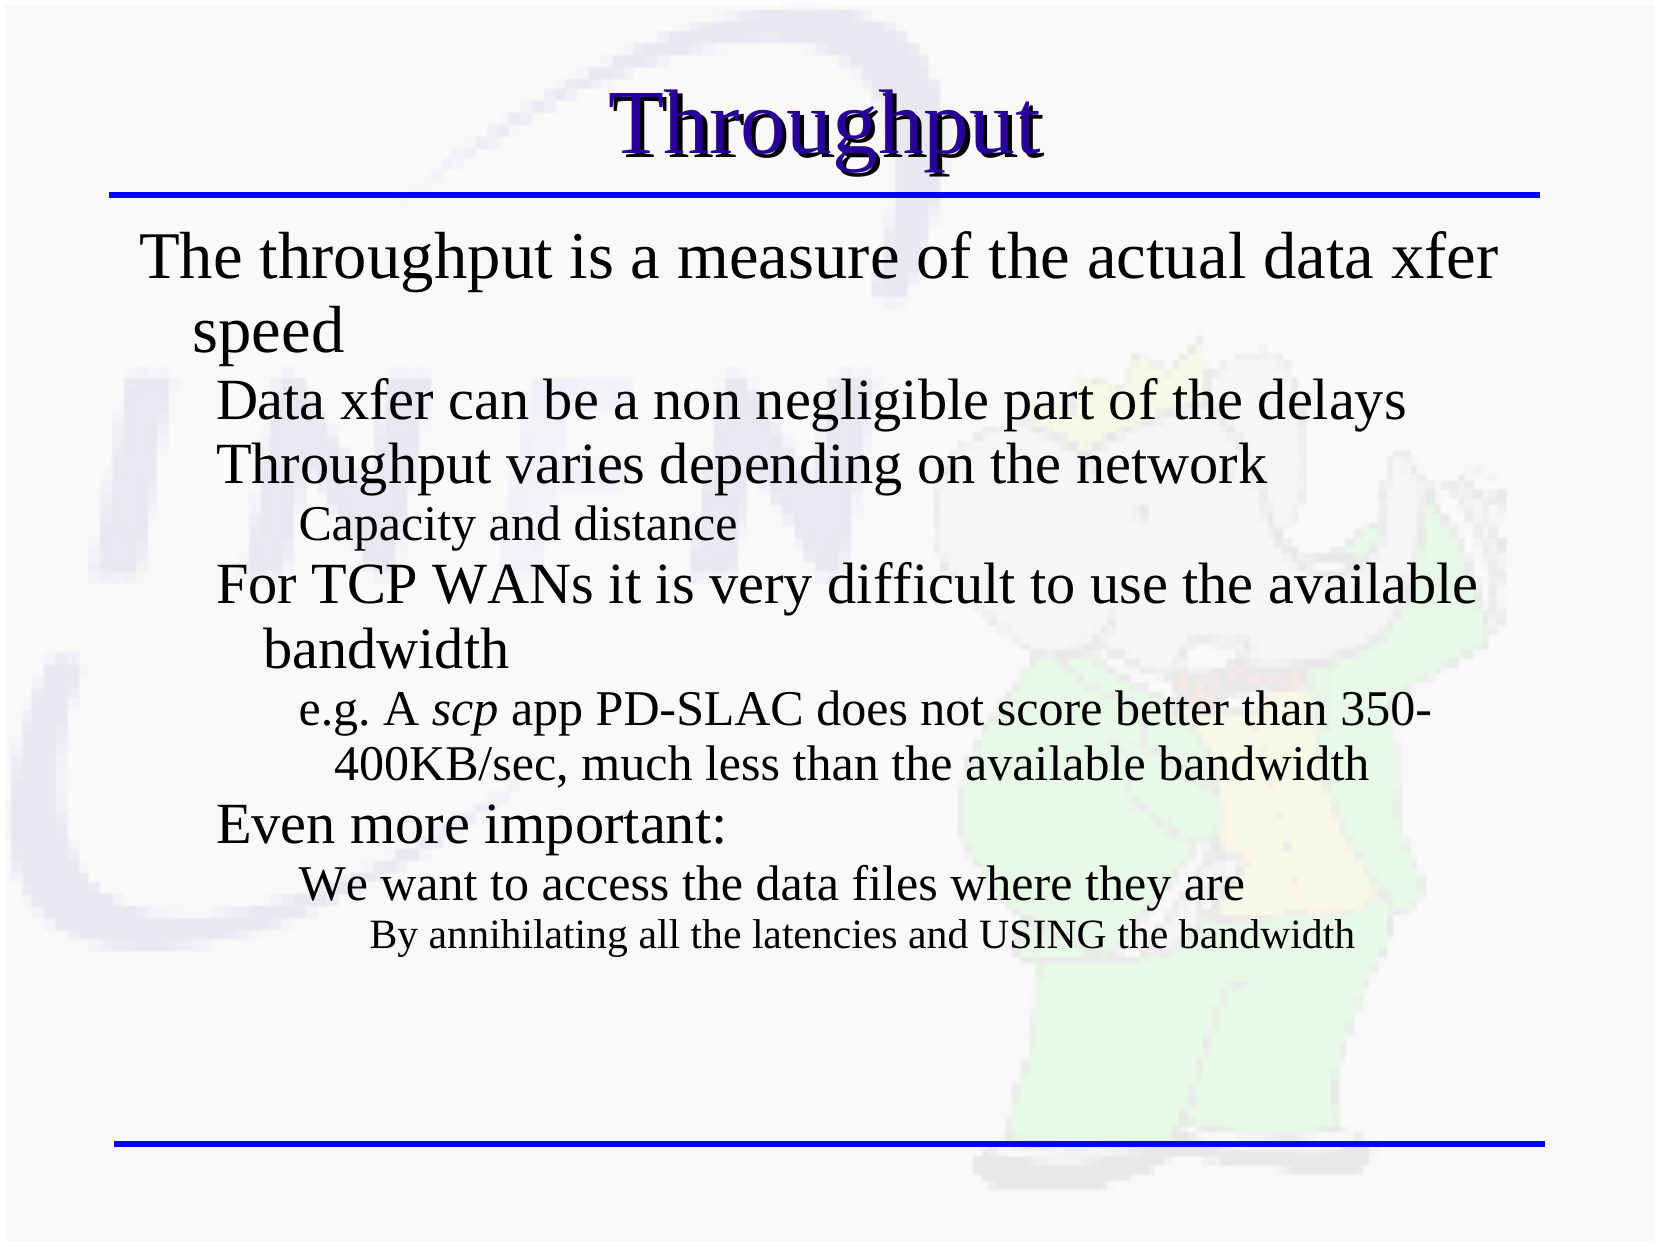

# Throughput
The throughput is a measure of the actual data xfer speed
Data xfer can be a non negligible part of the delays
Throughput varies depending on the network
Capacity and distance
For TCP WANs it is very difficult to use the available bandwidth
e.g. A scp app PD-SLAC does not score better than 350-400KB/sec, much less than the available bandwidth
Even more important:
We want to access the data files where they are
By annihilating all the latencies and USING the bandwidth